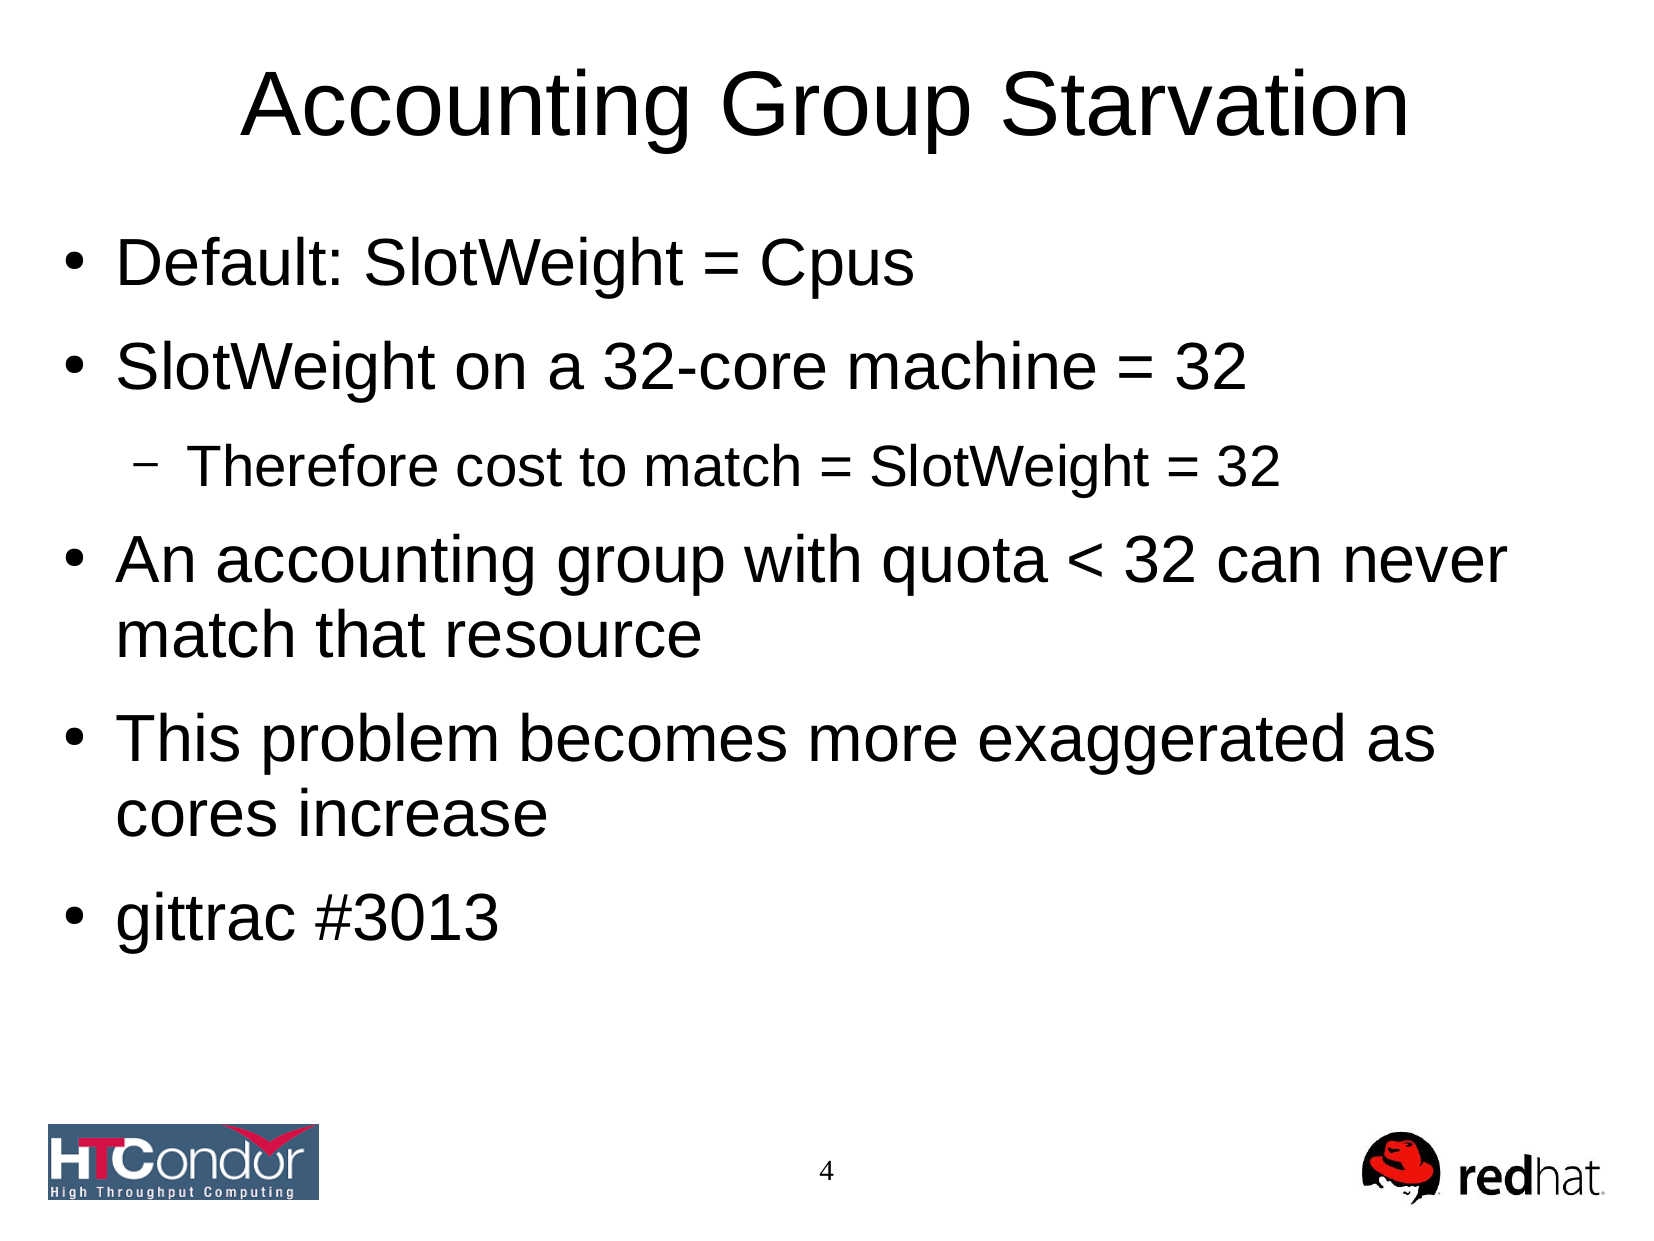

# Accounting Group Starvation
Default: SlotWeight = Cpus
SlotWeight on a 32-core machine = 32
Therefore cost to match = SlotWeight = 32
An accounting group with quota < 32 can never match that resource
This problem becomes more exaggerated as cores increase
gittrac #3013
4